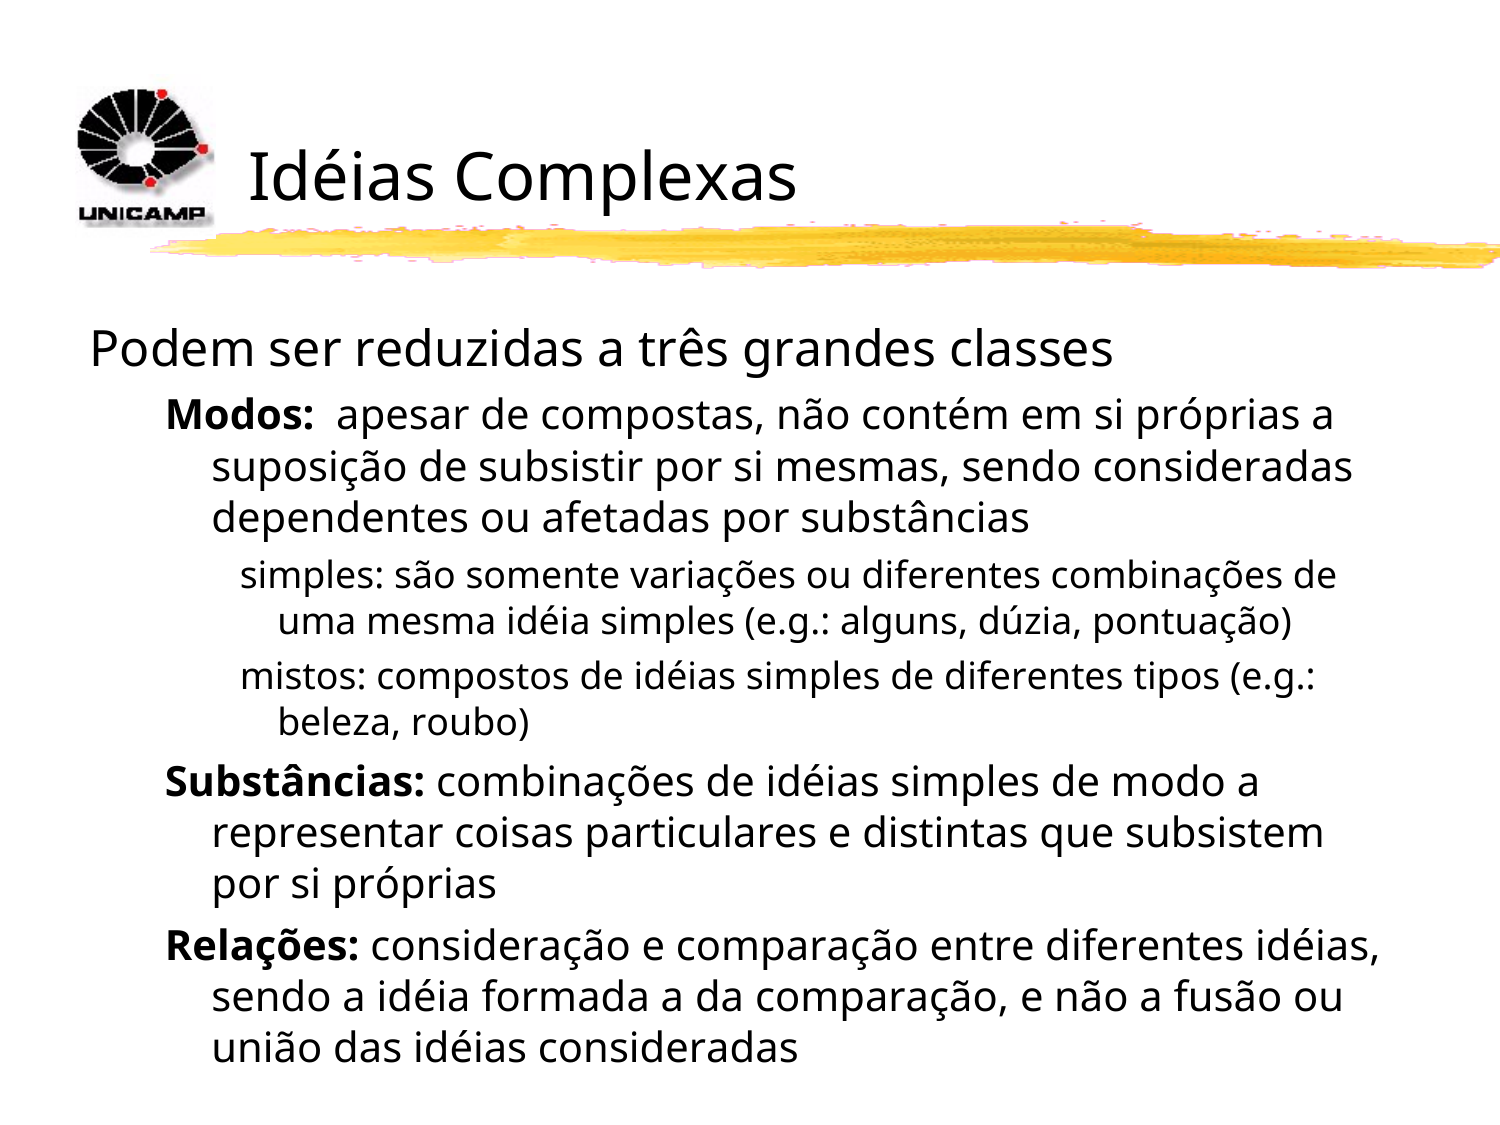

# Idéias Complexas
Podem ser reduzidas a três grandes classes
Modos: apesar de compostas, não contém em si próprias a suposição de subsistir por si mesmas, sendo consideradas dependentes ou afetadas por substâncias
simples: são somente variações ou diferentes combinações de uma mesma idéia simples (e.g.: alguns, dúzia, pontuação)
mistos: compostos de idéias simples de diferentes tipos (e.g.: beleza, roubo)
Substâncias: combinações de idéias simples de modo a representar coisas particulares e distintas que subsistem por si próprias
Relações: consideração e comparação entre diferentes idéias, sendo a idéia formada a da comparação, e não a fusão ou união das idéias consideradas